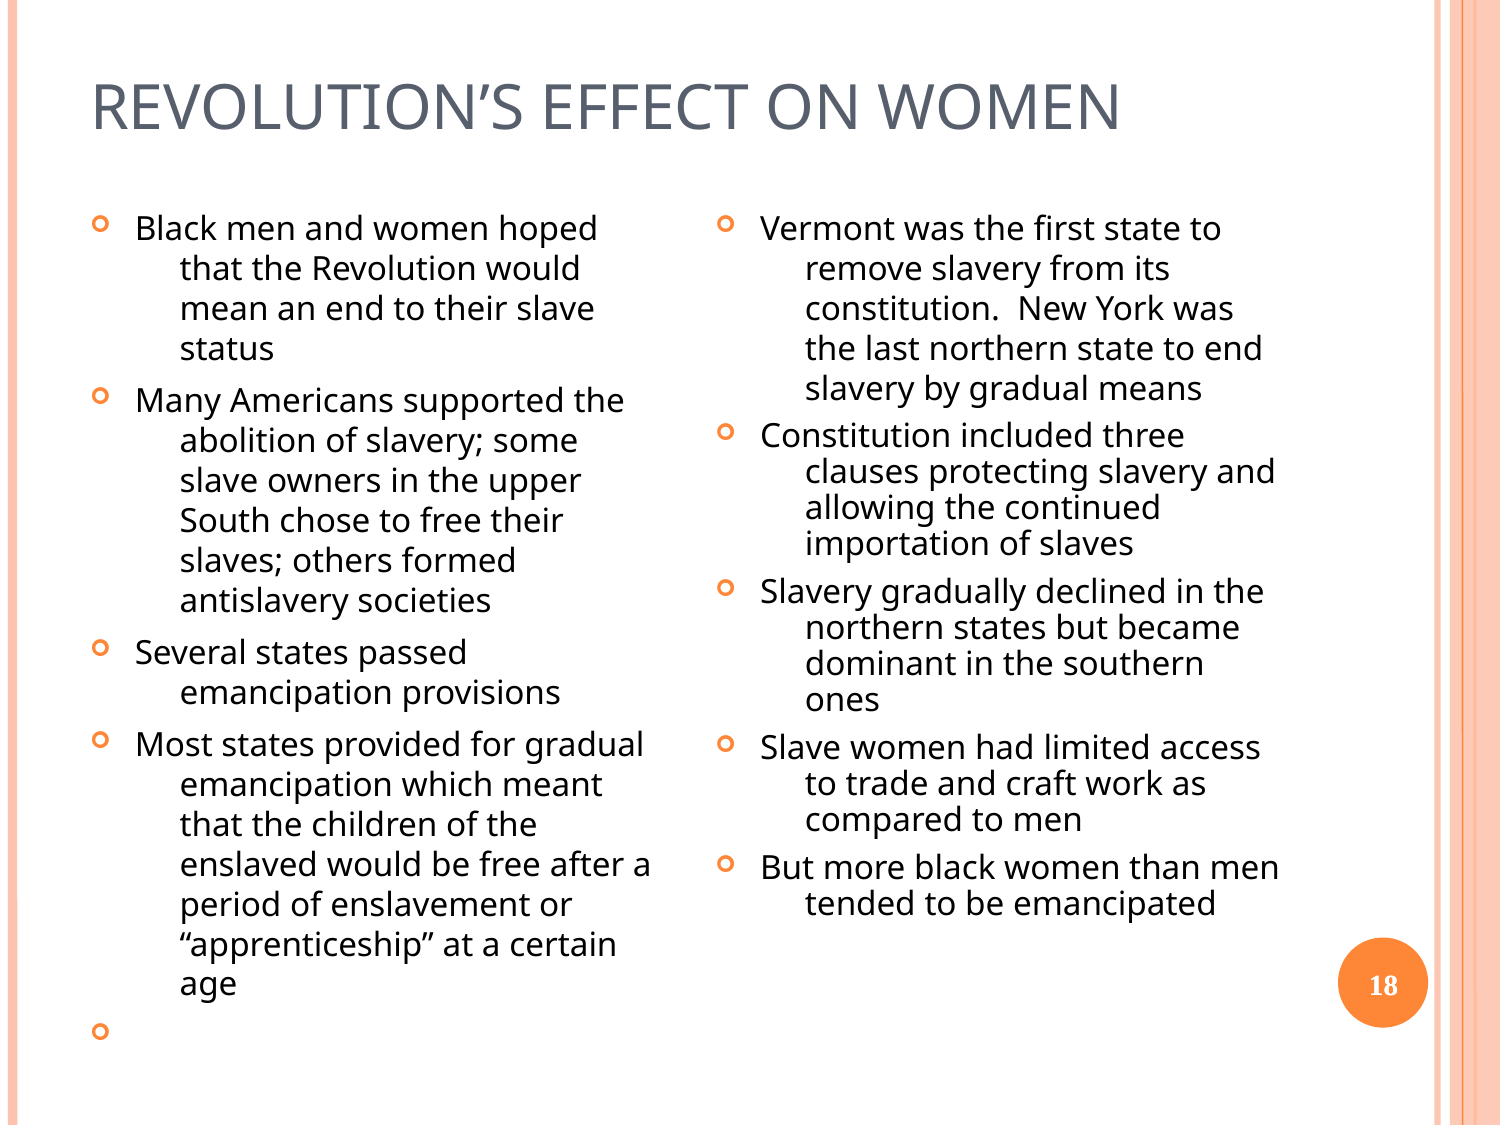

# Revolution’s Effect on Women
Black men and women hoped that the Revolution would mean an end to their slave status
Many Americans supported the abolition of slavery; some slave owners in the upper South chose to free their slaves; others formed antislavery societies
Several states passed emancipation provisions
Most states provided for gradual emancipation which meant that the children of the enslaved would be free after a period of enslavement or “apprenticeship” at a certain age
Vermont was the first state to remove slavery from its constitution. New York was the last northern state to end slavery by gradual means
Constitution included three clauses protecting slavery and allowing the continued importation of slaves
Slavery gradually declined in the northern states but became dominant in the southern ones
Slave women had limited access to trade and craft work as compared to men
But more black women than men tended to be emancipated